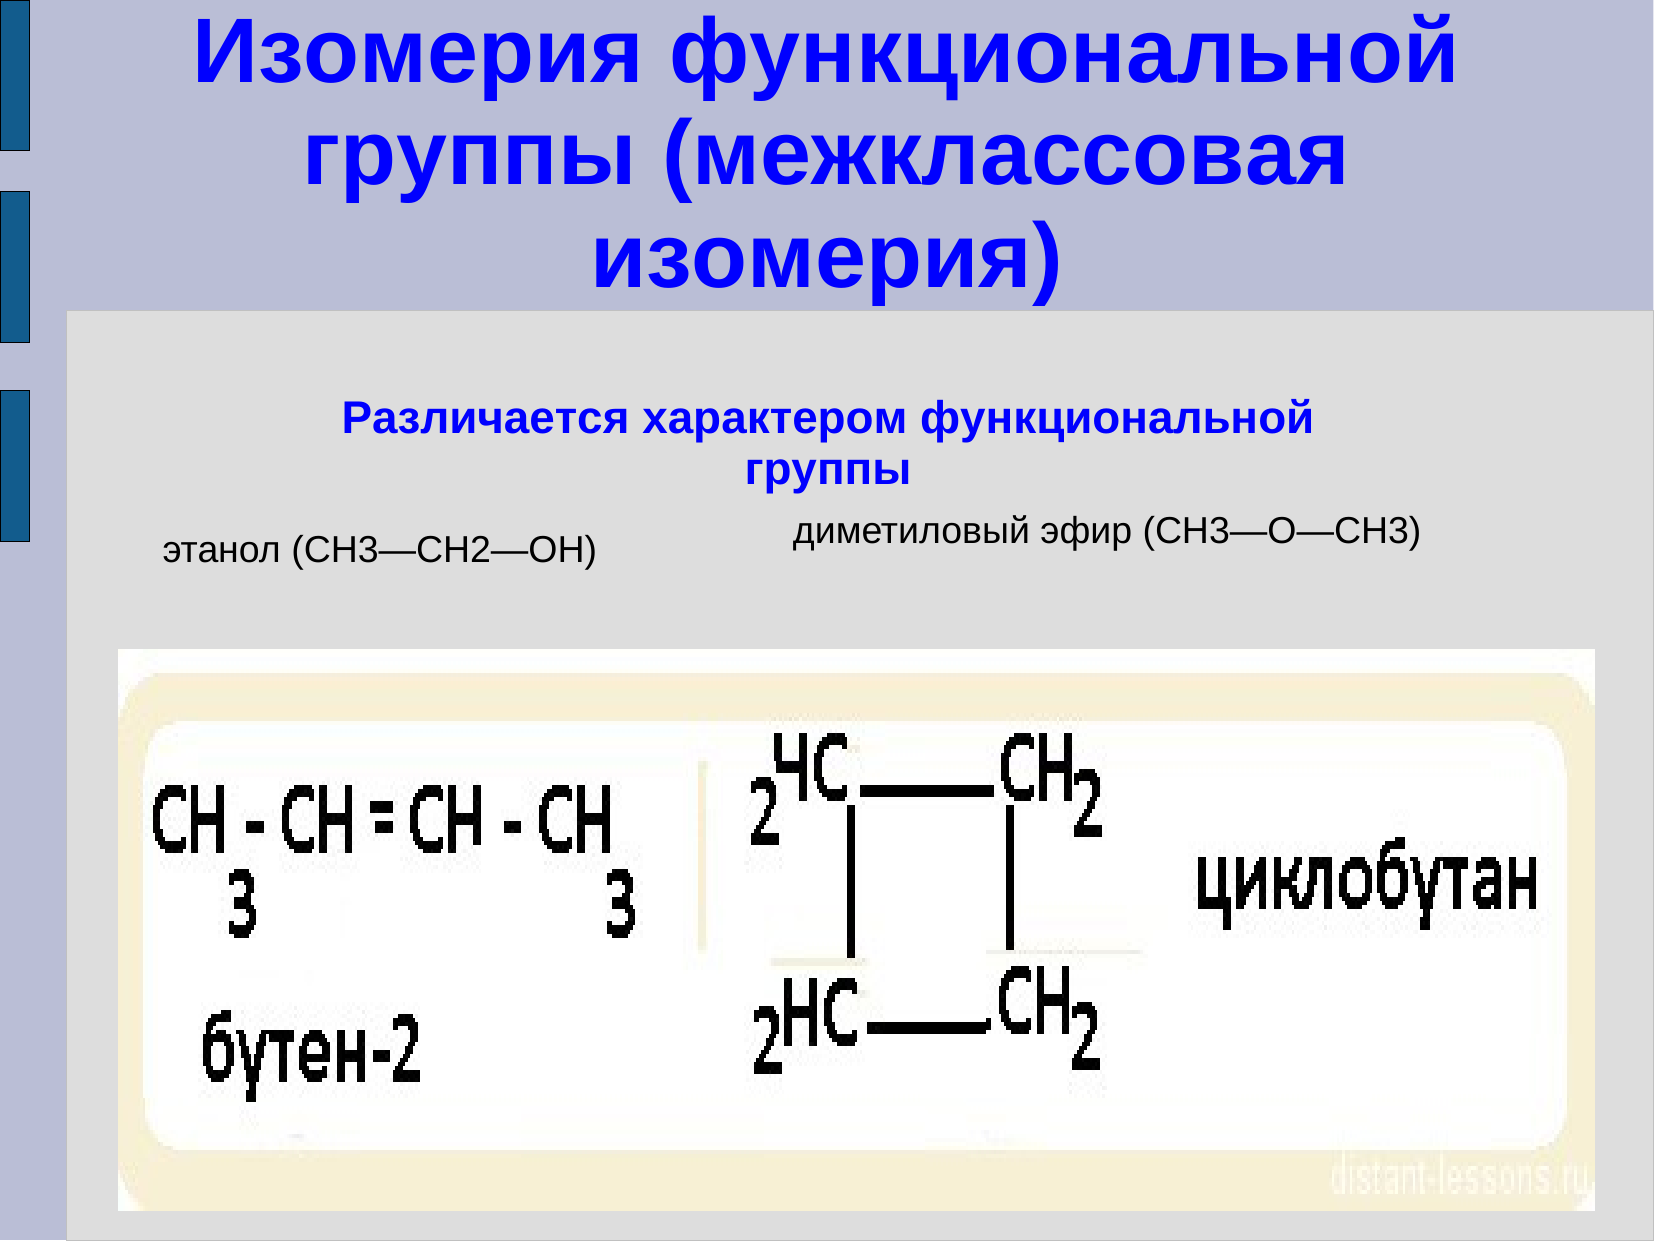

# Изомерия функциональной группы (межклассовая изомерия)
Различается характером функциональной группы
 диметиловый эфир (CH3—O—CH3)
этанол (CH3—CH2—OH)